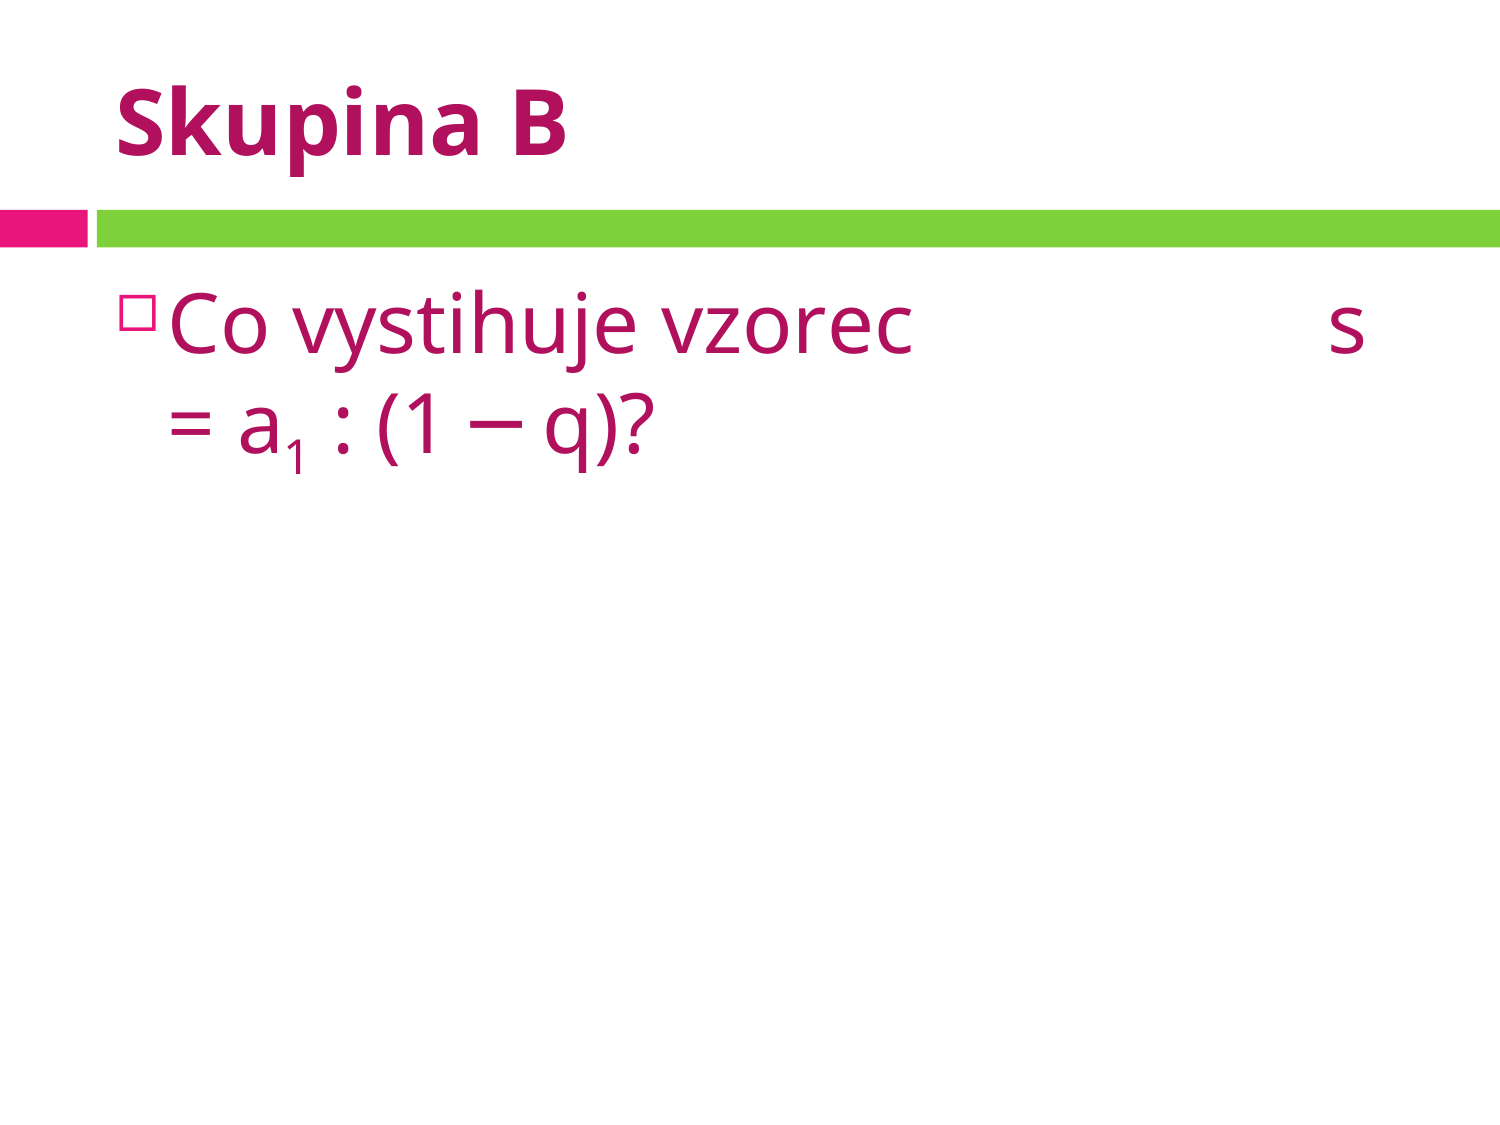

# Skupina B
Co vystihuje vzorec s = a1 : (1 ─ q)?